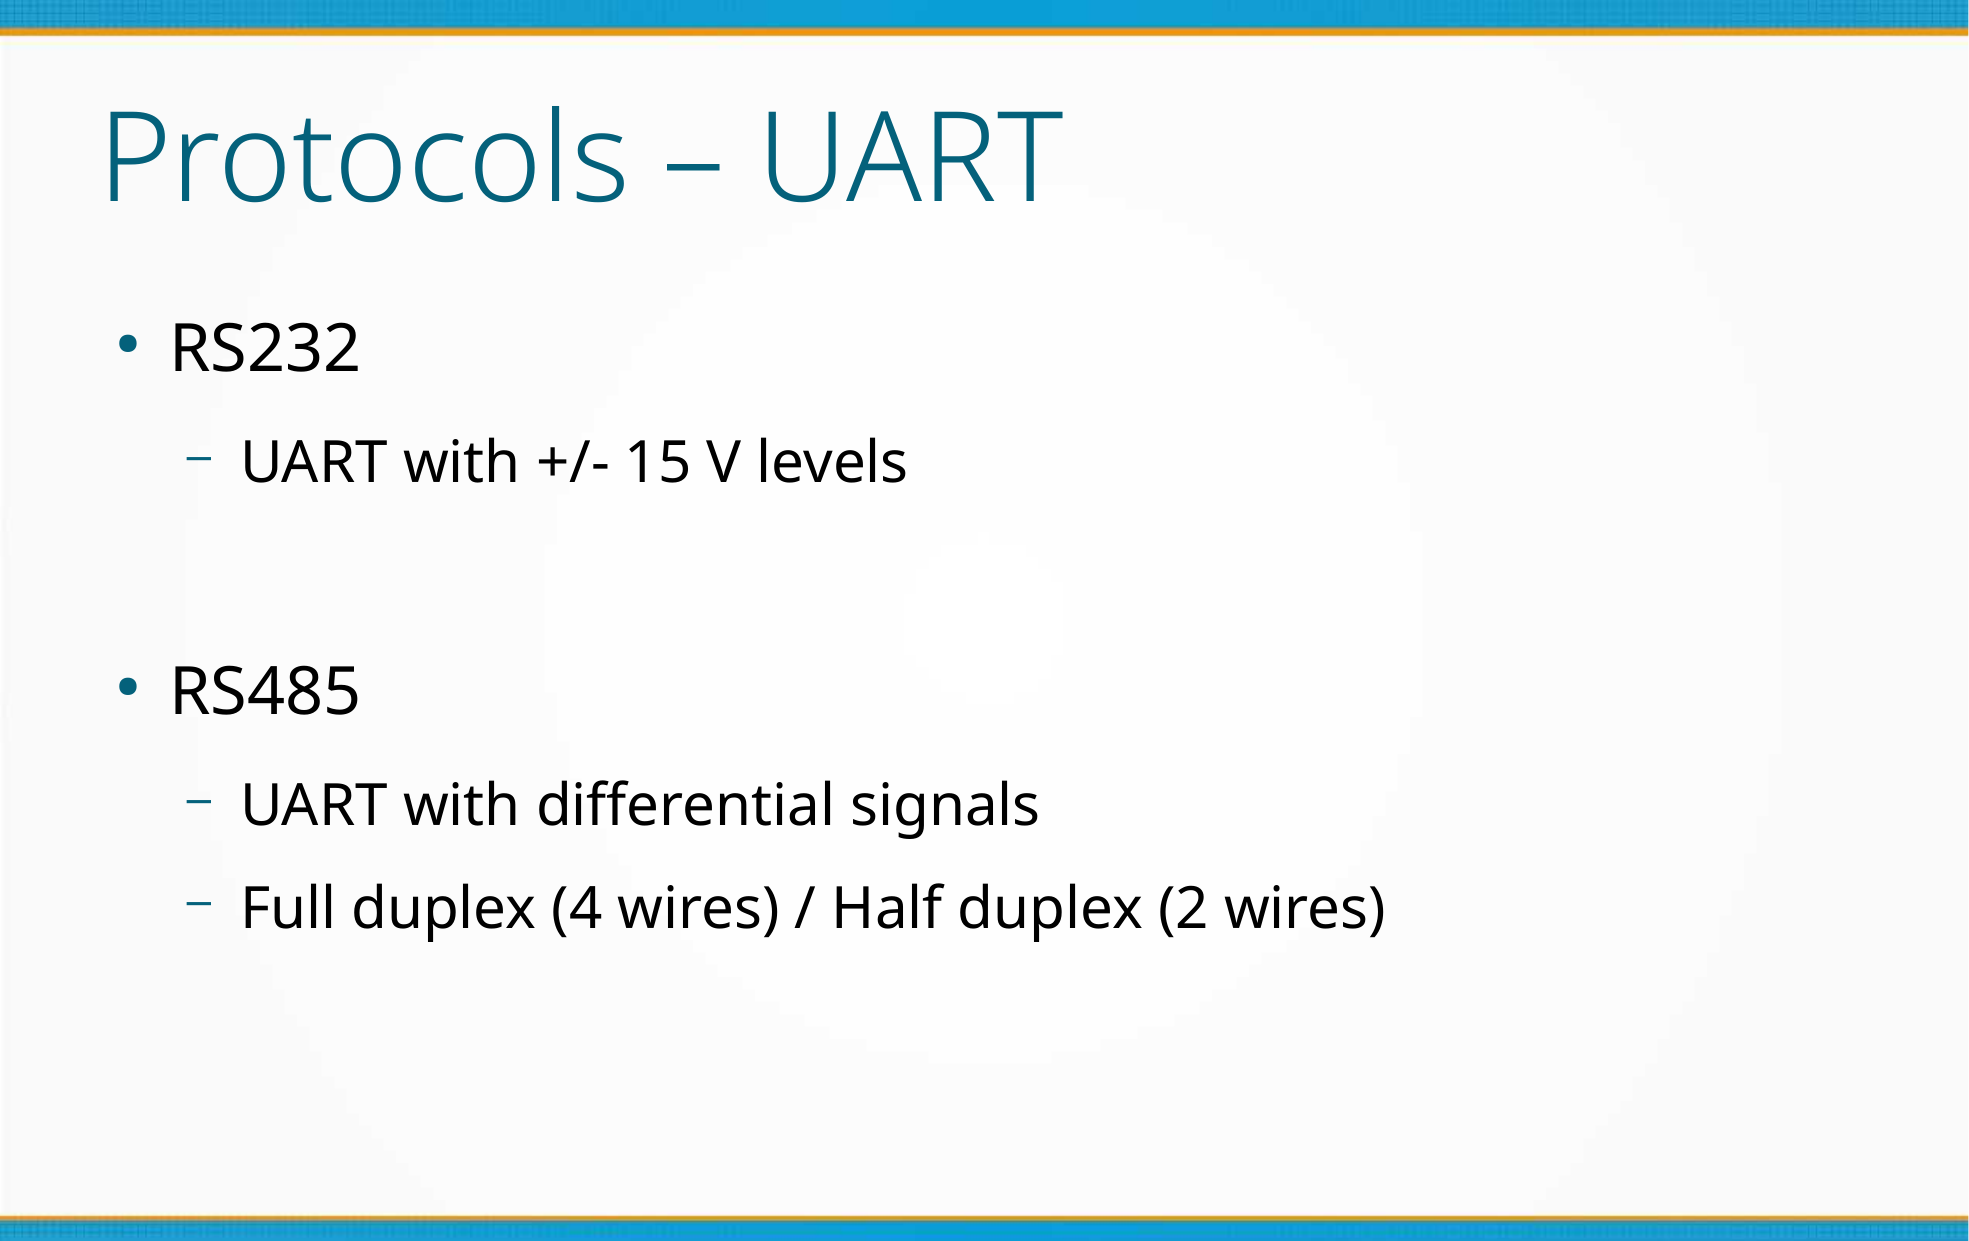

# Protocols – UART
RS232
UART with +/- 15 V levels
RS485
UART with differential signals
Full duplex (4 wires) / Half duplex (2 wires)